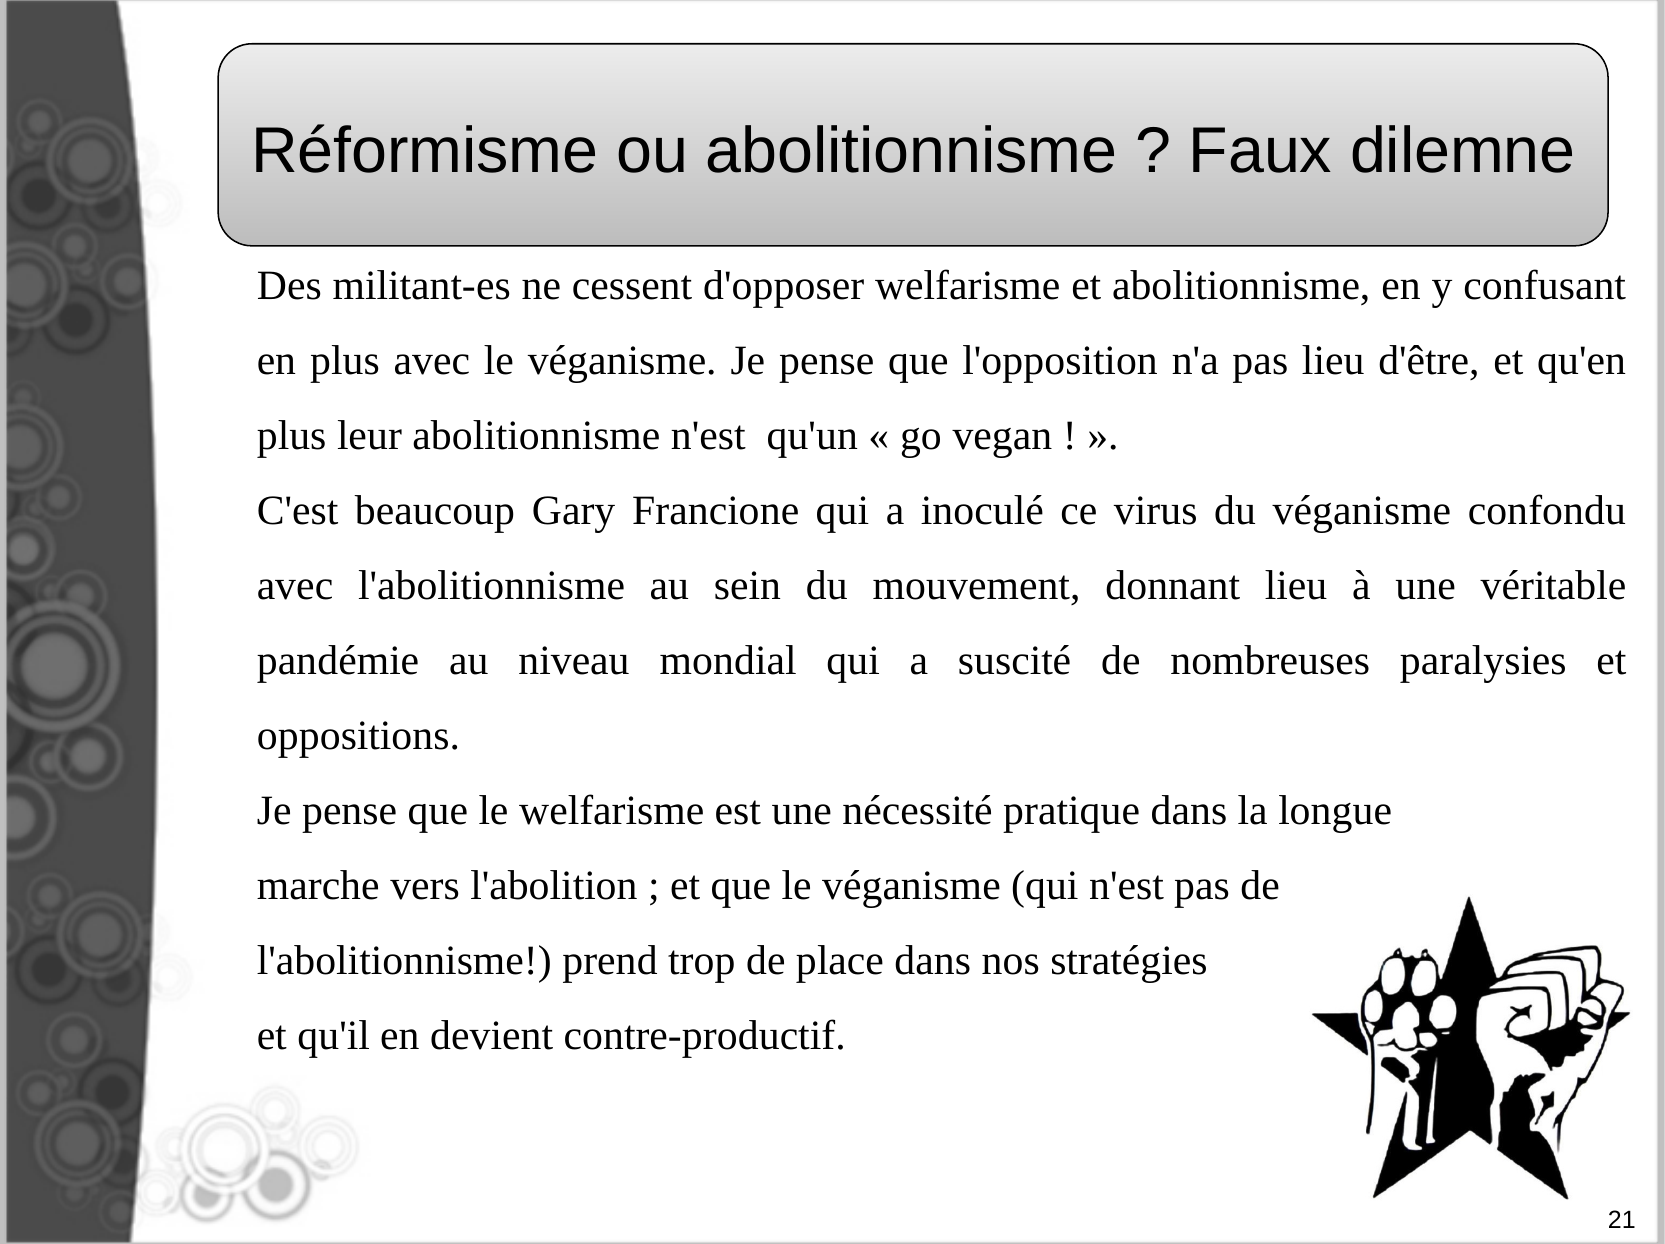

Réformisme ou abolitionnisme ? Faux dilemne
Des militant-es ne cessent d'opposer welfarisme et abolitionnisme, en y confusant en plus avec le véganisme. Je pense que l'opposition n'a pas lieu d'être, et qu'en plus leur abolitionnisme n'est qu'un « go vegan ! ».
C'est beaucoup Gary Francione qui a inoculé ce virus du véganisme confondu avec l'abolitionnisme au sein du mouvement, donnant lieu à une véritable pandémie au niveau mondial qui a suscité de nombreuses paralysies et oppositions.
Je pense que le welfarisme est une nécessité pratique dans la longue
marche vers l'abolition ; et que le véganisme (qui n'est pas de
l'abolitionnisme!) prend trop de place dans nos stratégies
et qu'il en devient contre-productif.
21